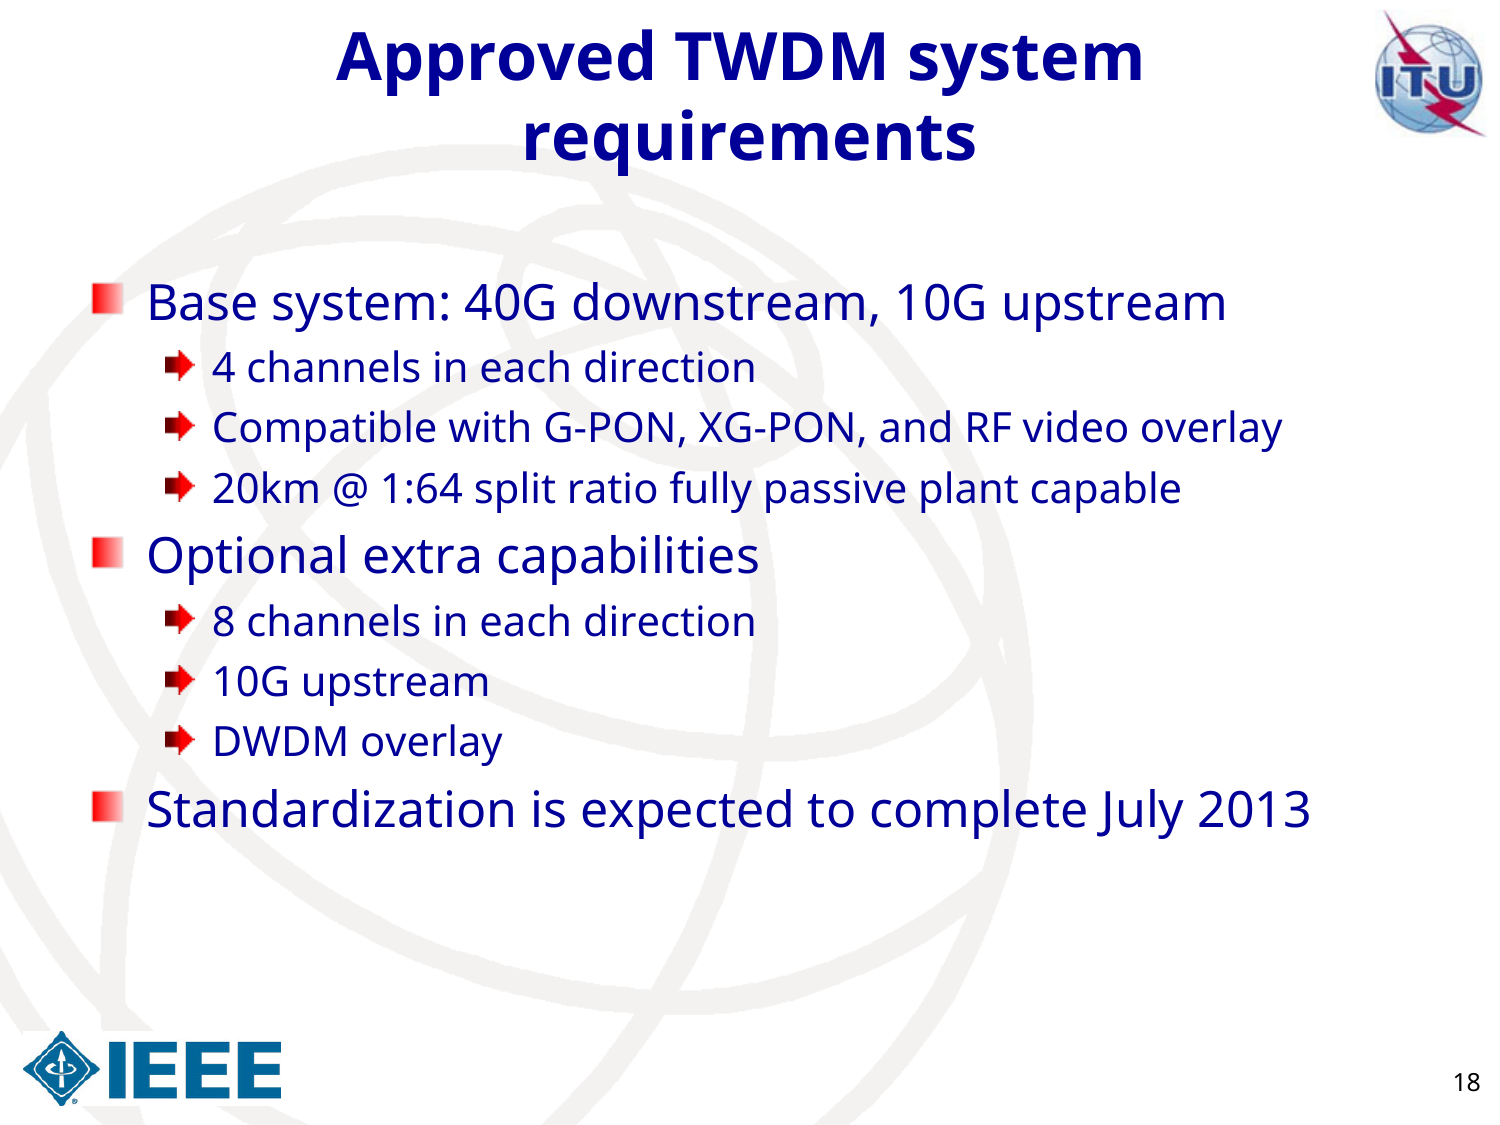

# Approved TWDM system requirements
Base system: 40G downstream, 10G upstream
4 channels in each direction
Compatible with G-PON, XG-PON, and RF video overlay
20km @ 1:64 split ratio fully passive plant capable
Optional extra capabilities
8 channels in each direction
10G upstream
DWDM overlay
Standardization is expected to complete July 2013